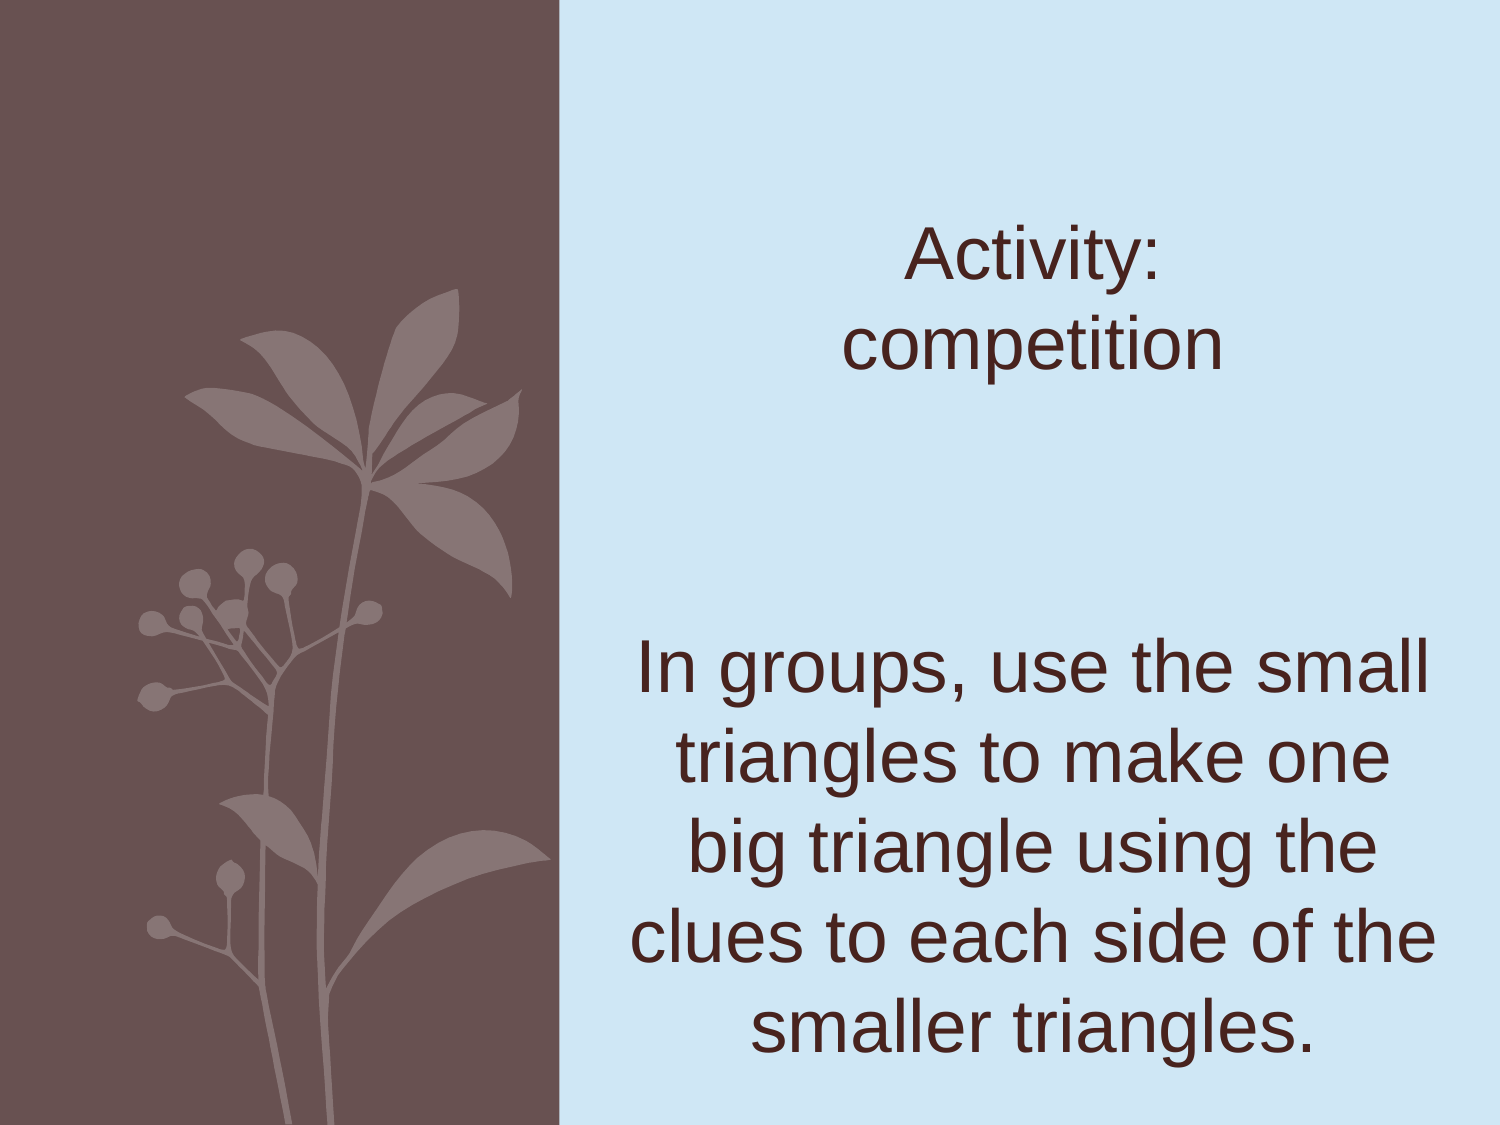

Activity:
competition
# In groups, use the small triangles to make one big triangle using the clues to each side of the smaller triangles.